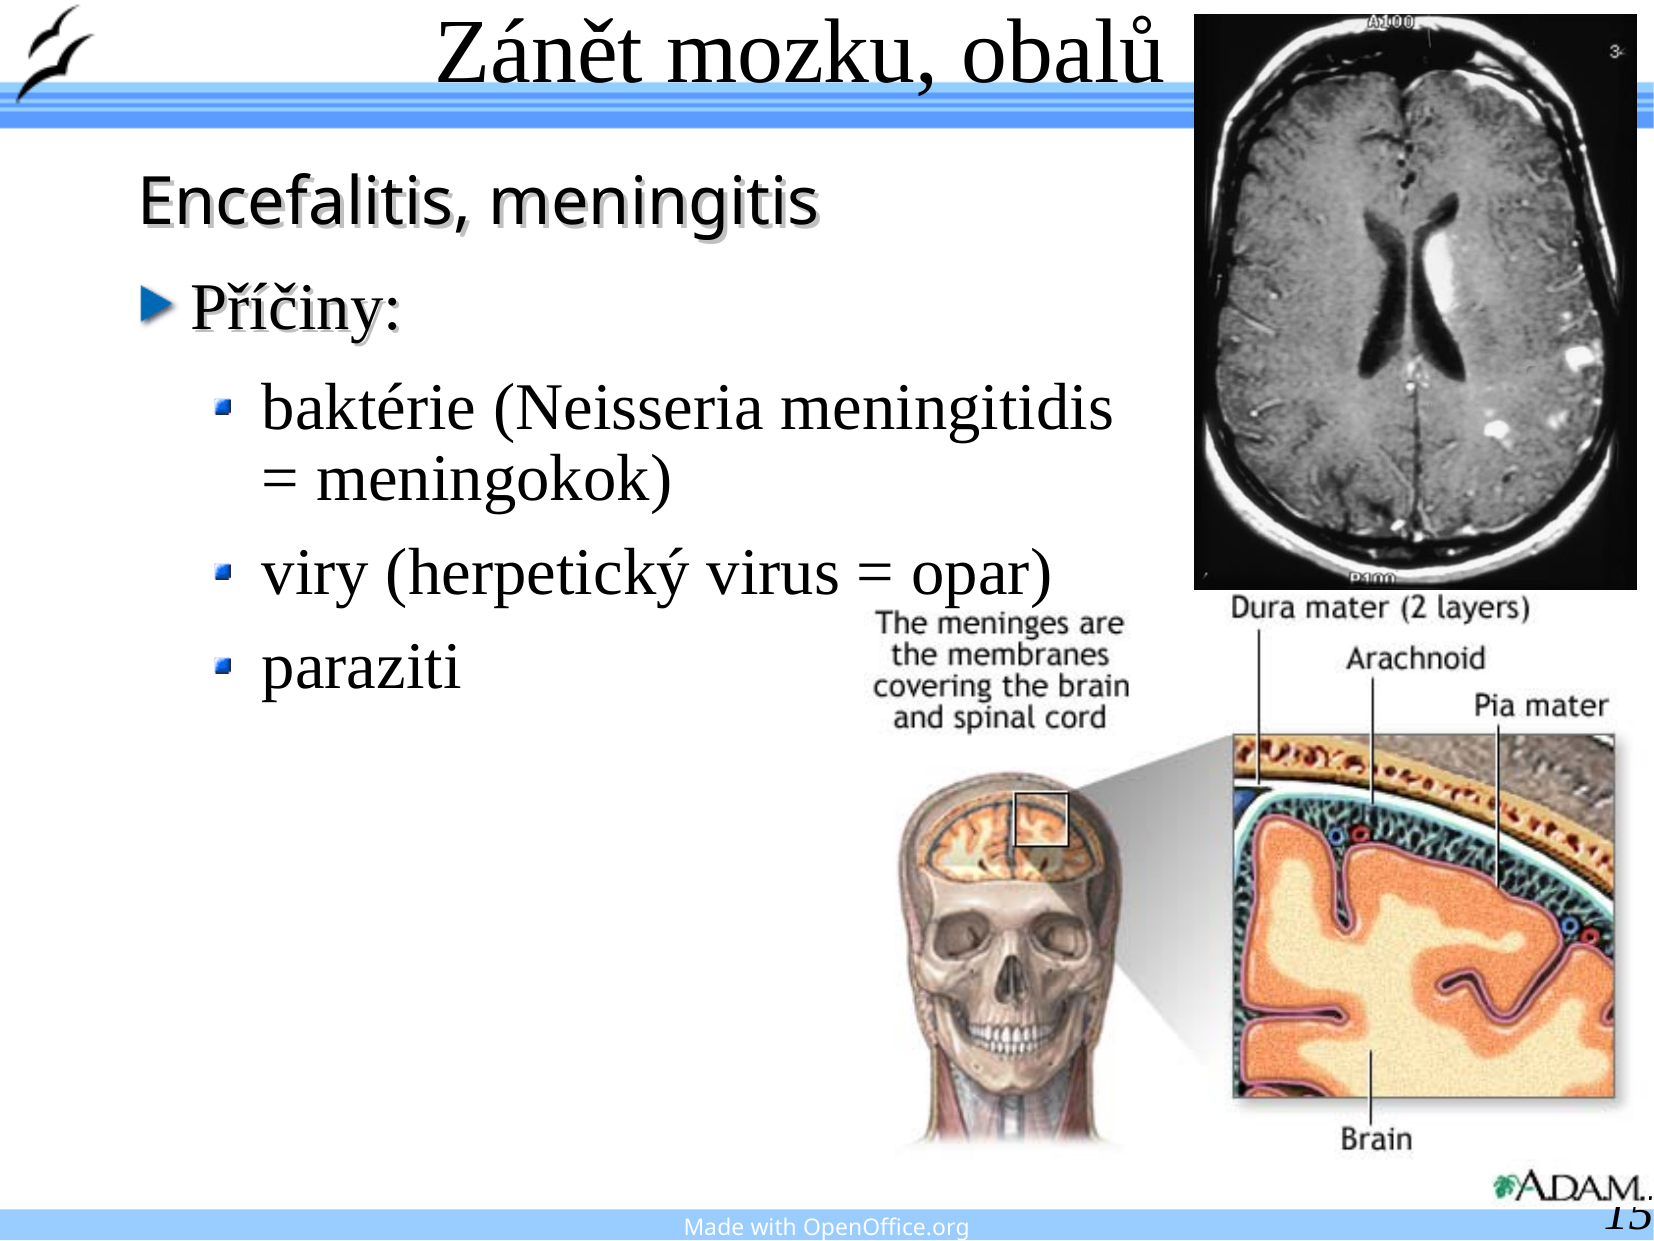

# Zánět mozku, obalů
Encefalitis, meningitis
Příčiny:
baktérie (Neisseria meningitidis = meningokok)
viry (herpetický virus = opar)
paraziti